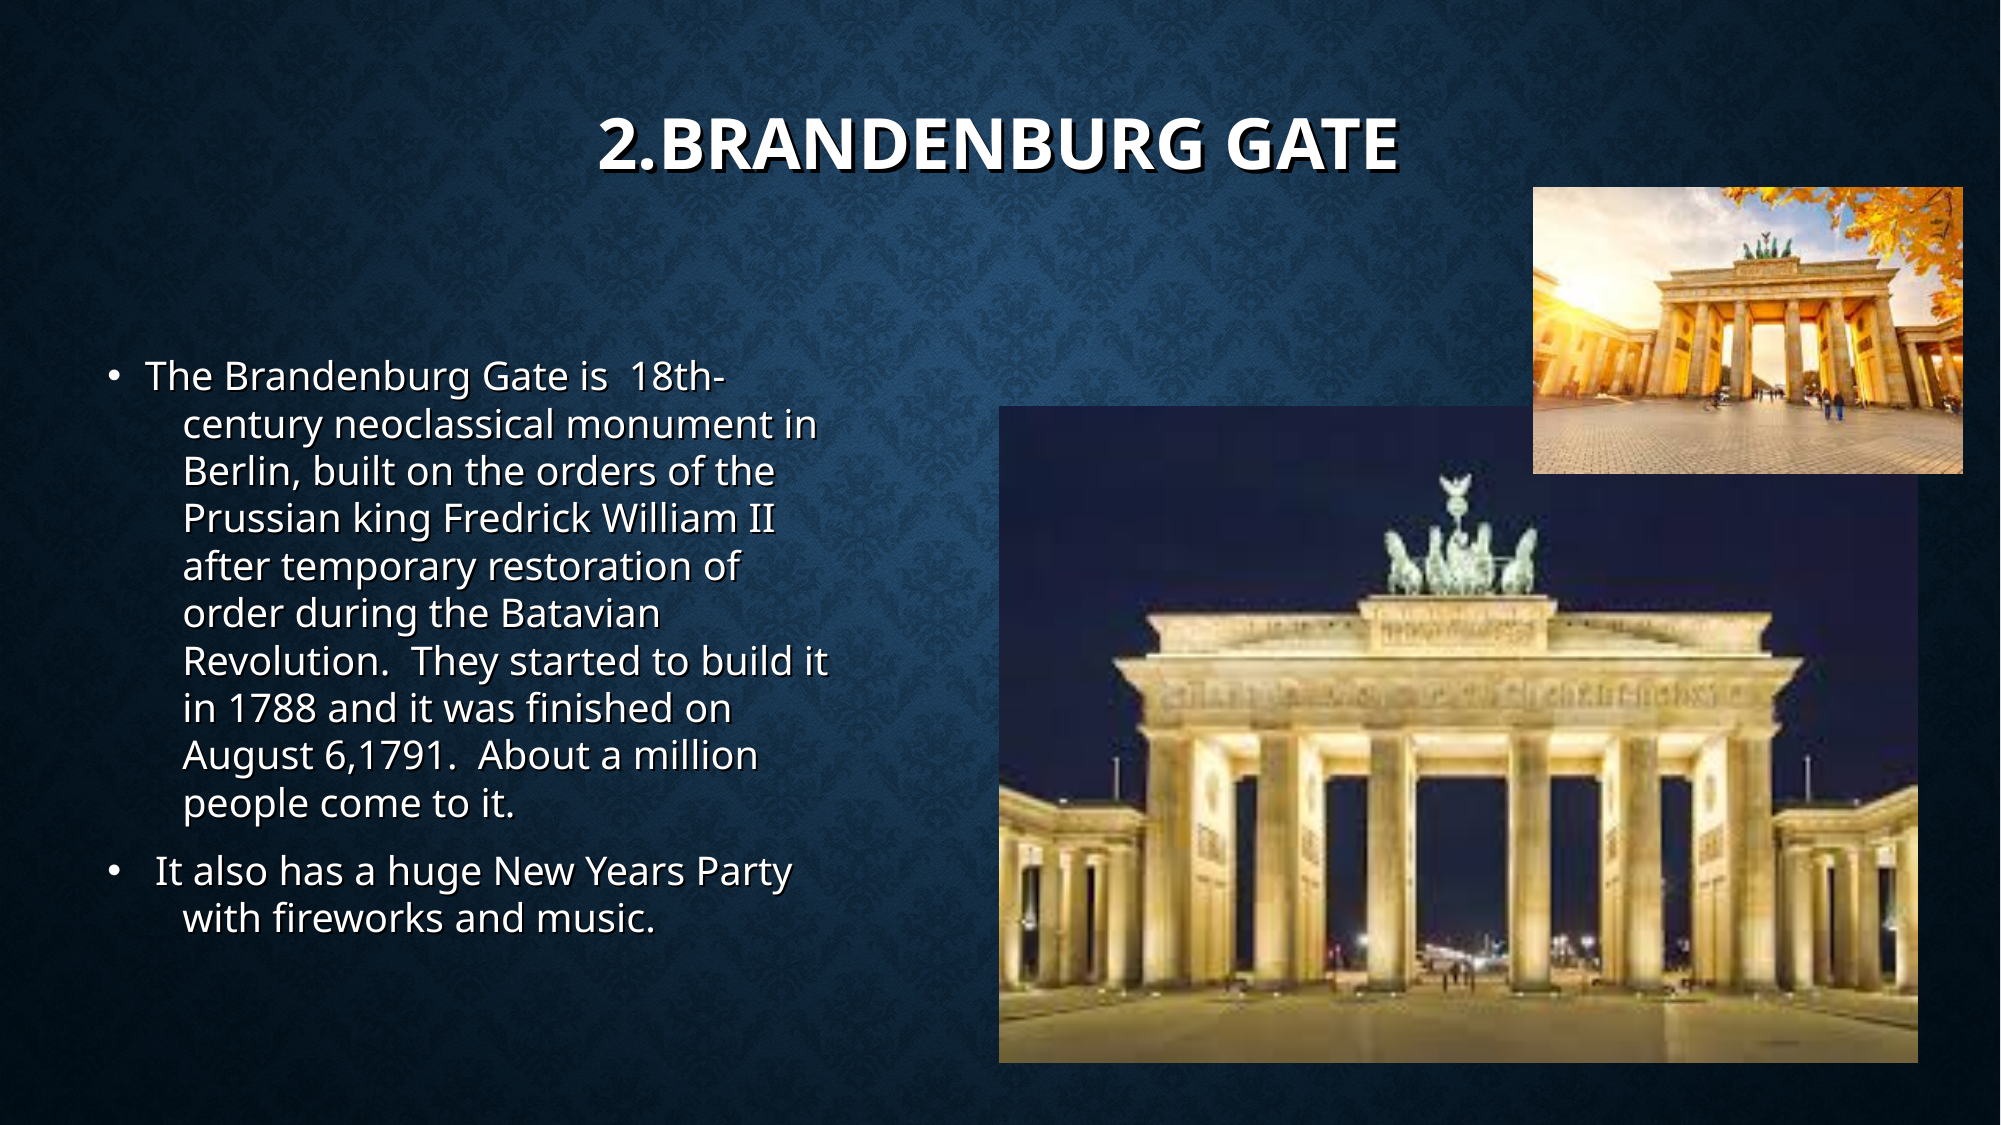

# 2.Brandenburg gate
The Brandenburg Gate is 18th-century neoclassical monument in Berlin, built on the orders of the Prussian king Fredrick William II after temporary restoration of order during the Batavian Revolution. They started to build it in 1788 and it was finished on August 6,1791. About a million people come to it.
 It also has a huge New Years Party with fireworks and music.